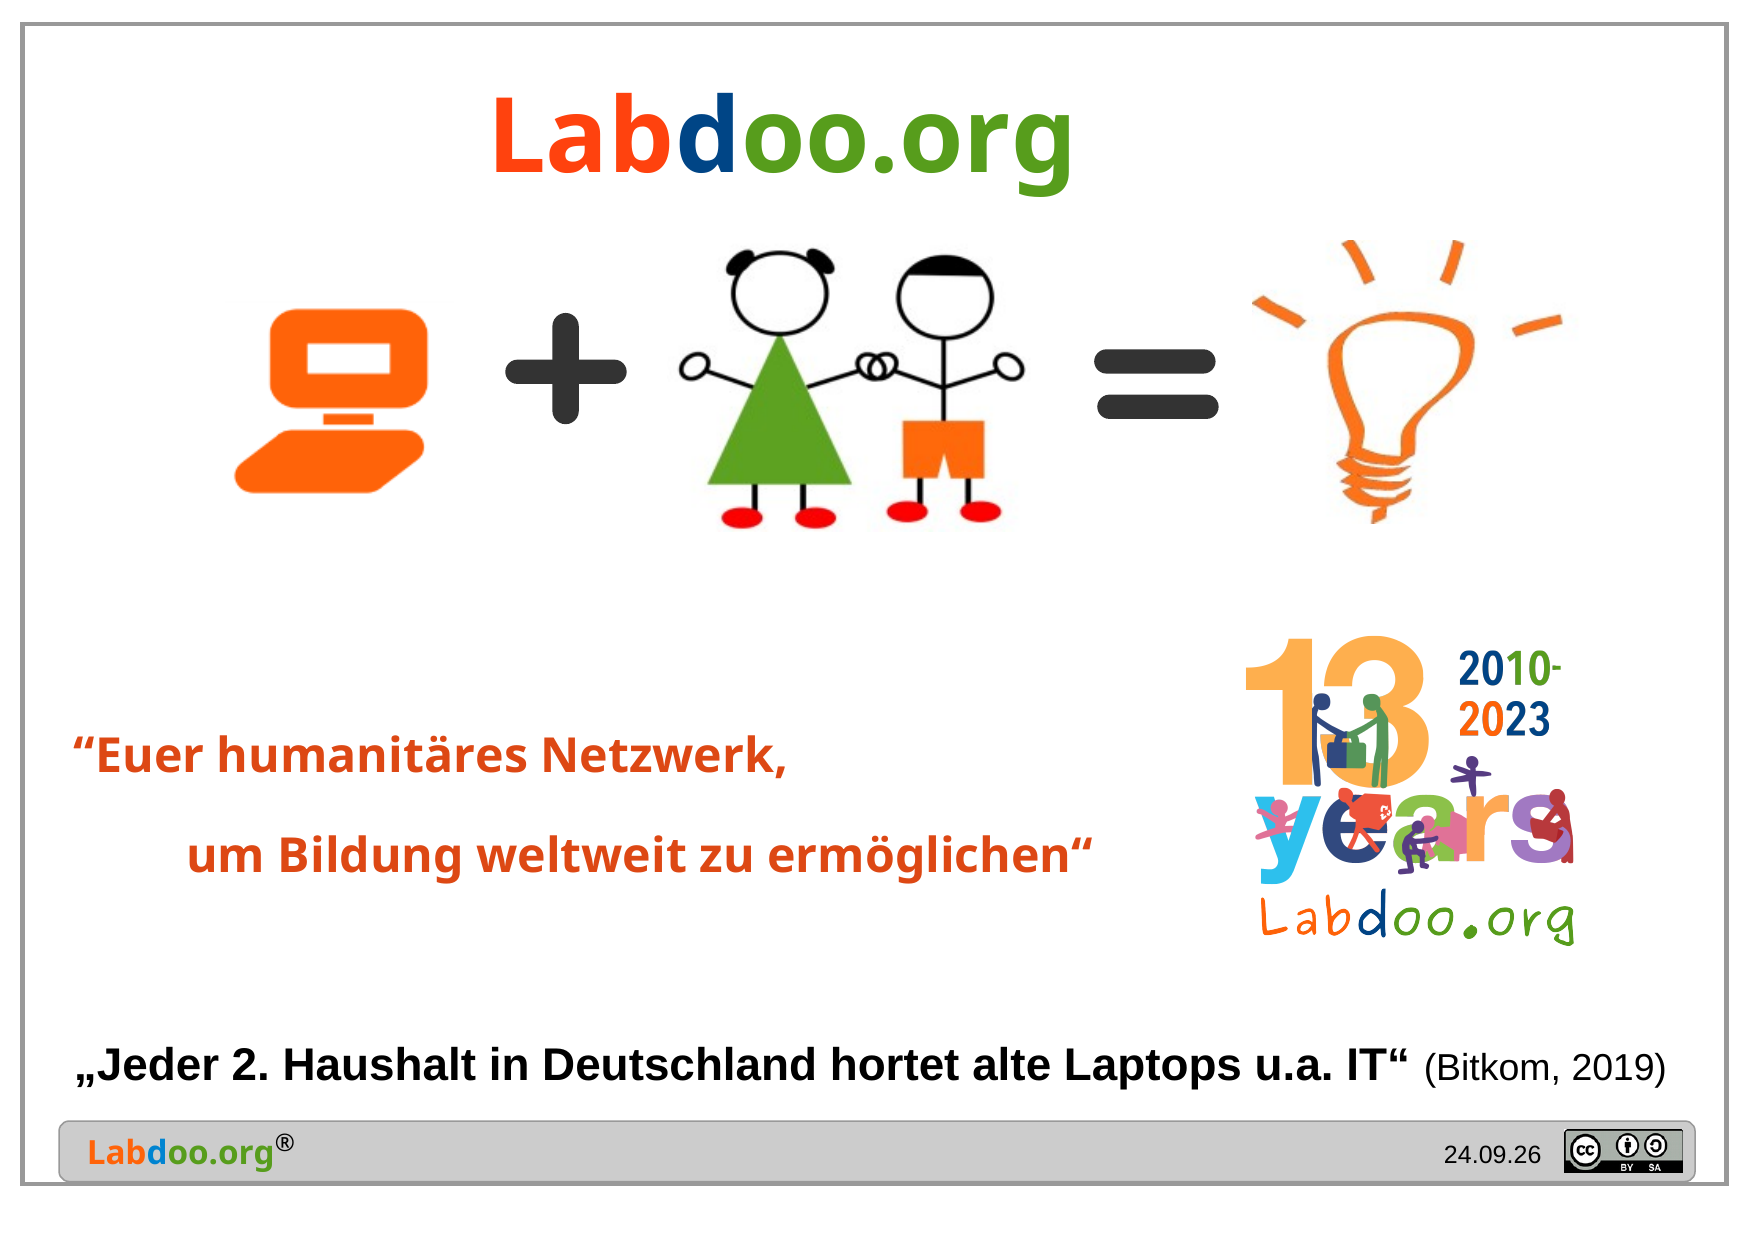

Labdoo.org
“Euer humanitäres Netzwerk,
 um Bildung weltweit zu ermöglichen“
„Jeder 2. Haushalt in Deutschland hortet alte Laptops u.a. IT“ (Bitkom, 2019)
Labdoo.org®